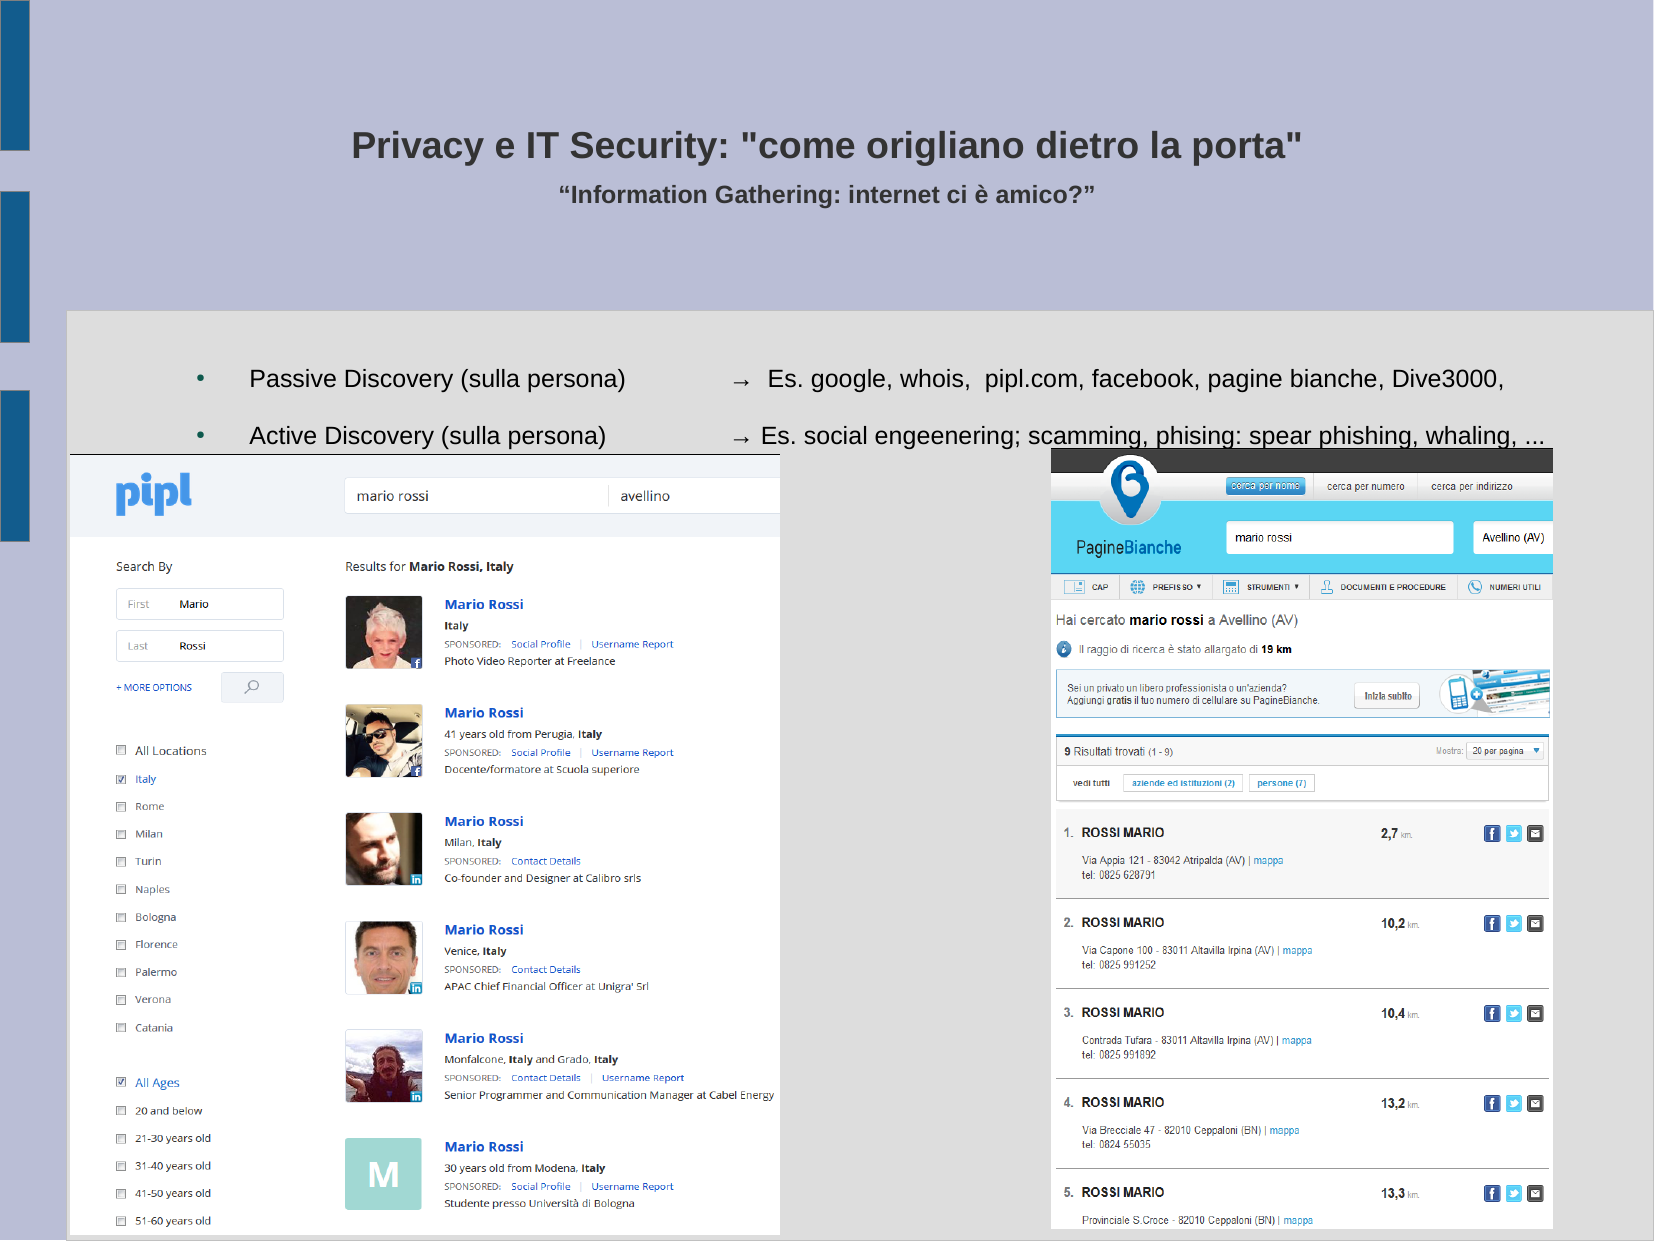

# “Information Gathering: internet ci è amico?”
Privacy e IT Security: "come origliano dietro la porta"
Passive Discovery (sulla persona)	 → Es. google, whois, pipl.com, facebook, pagine bianche, Dive3000,
Active Discovery (sulla persona)	 → Es. social engeenering; scamming, phising: spear phishing, whaling, ...